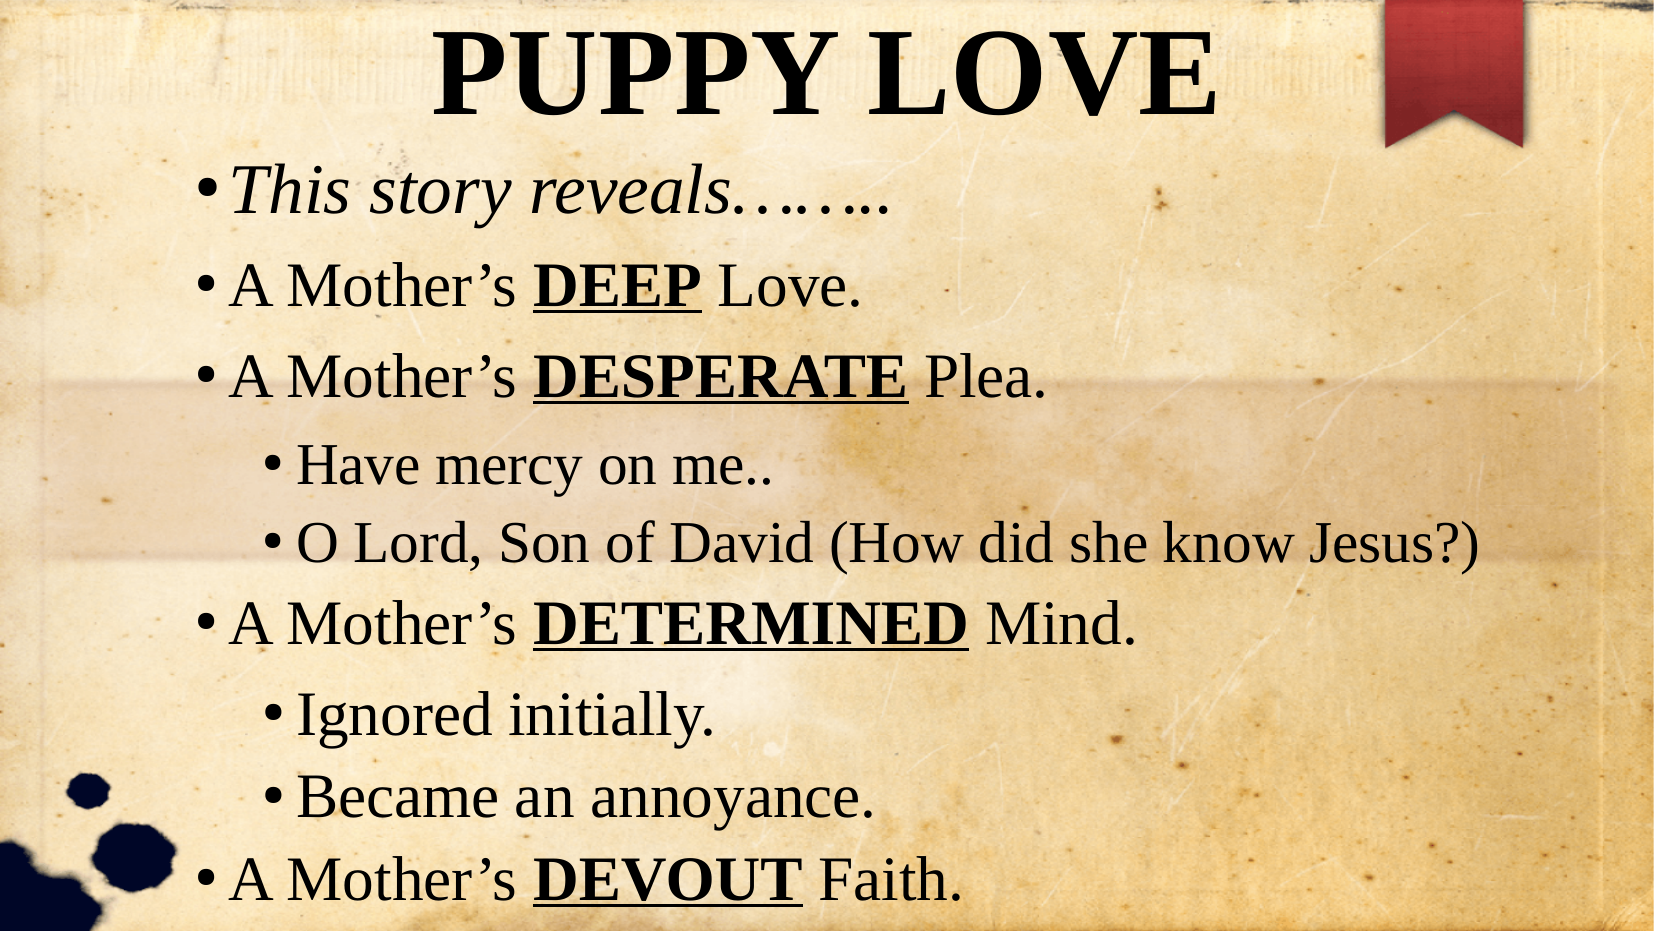

# PUPPY LOVE
This story reveals……..
A Mother’s DEEP Love.
A Mother’s DESPERATE Plea.
Have mercy on me..
O Lord, Son of David (How did she know Jesus?)
A Mother’s DETERMINED Mind.
Ignored initially.
Became an annoyance.
A Mother’s DEVOUT Faith.